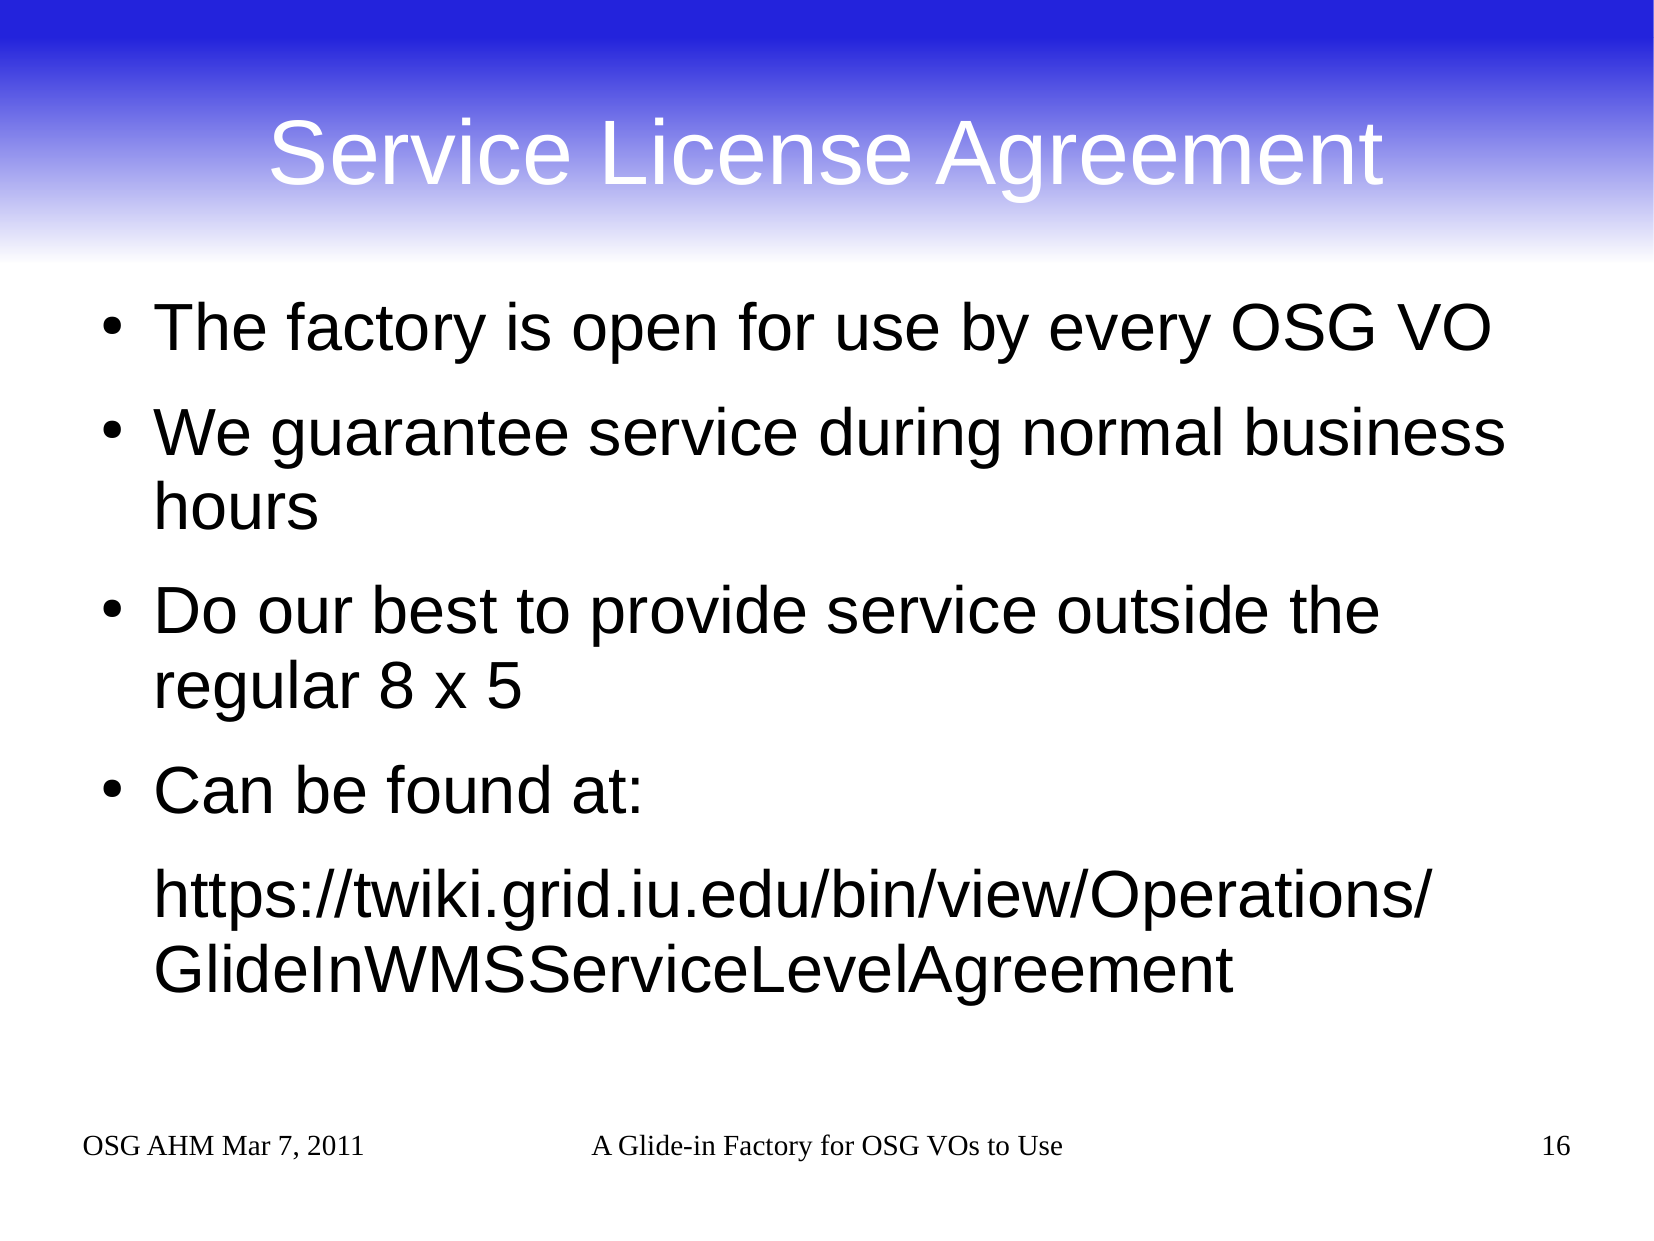

# Service License Agreement
The factory is open for use by every OSG VO
We guarantee service during normal business hours
Do our best to provide service outside the regular 8 x 5
Can be found at:
https://twiki.grid.iu.edu/bin/view/Operations/GlideInWMSServiceLevelAgreement
OSG AHM Mar 7, 2011
A Glide-in Factory for OSG VOs to Use
16